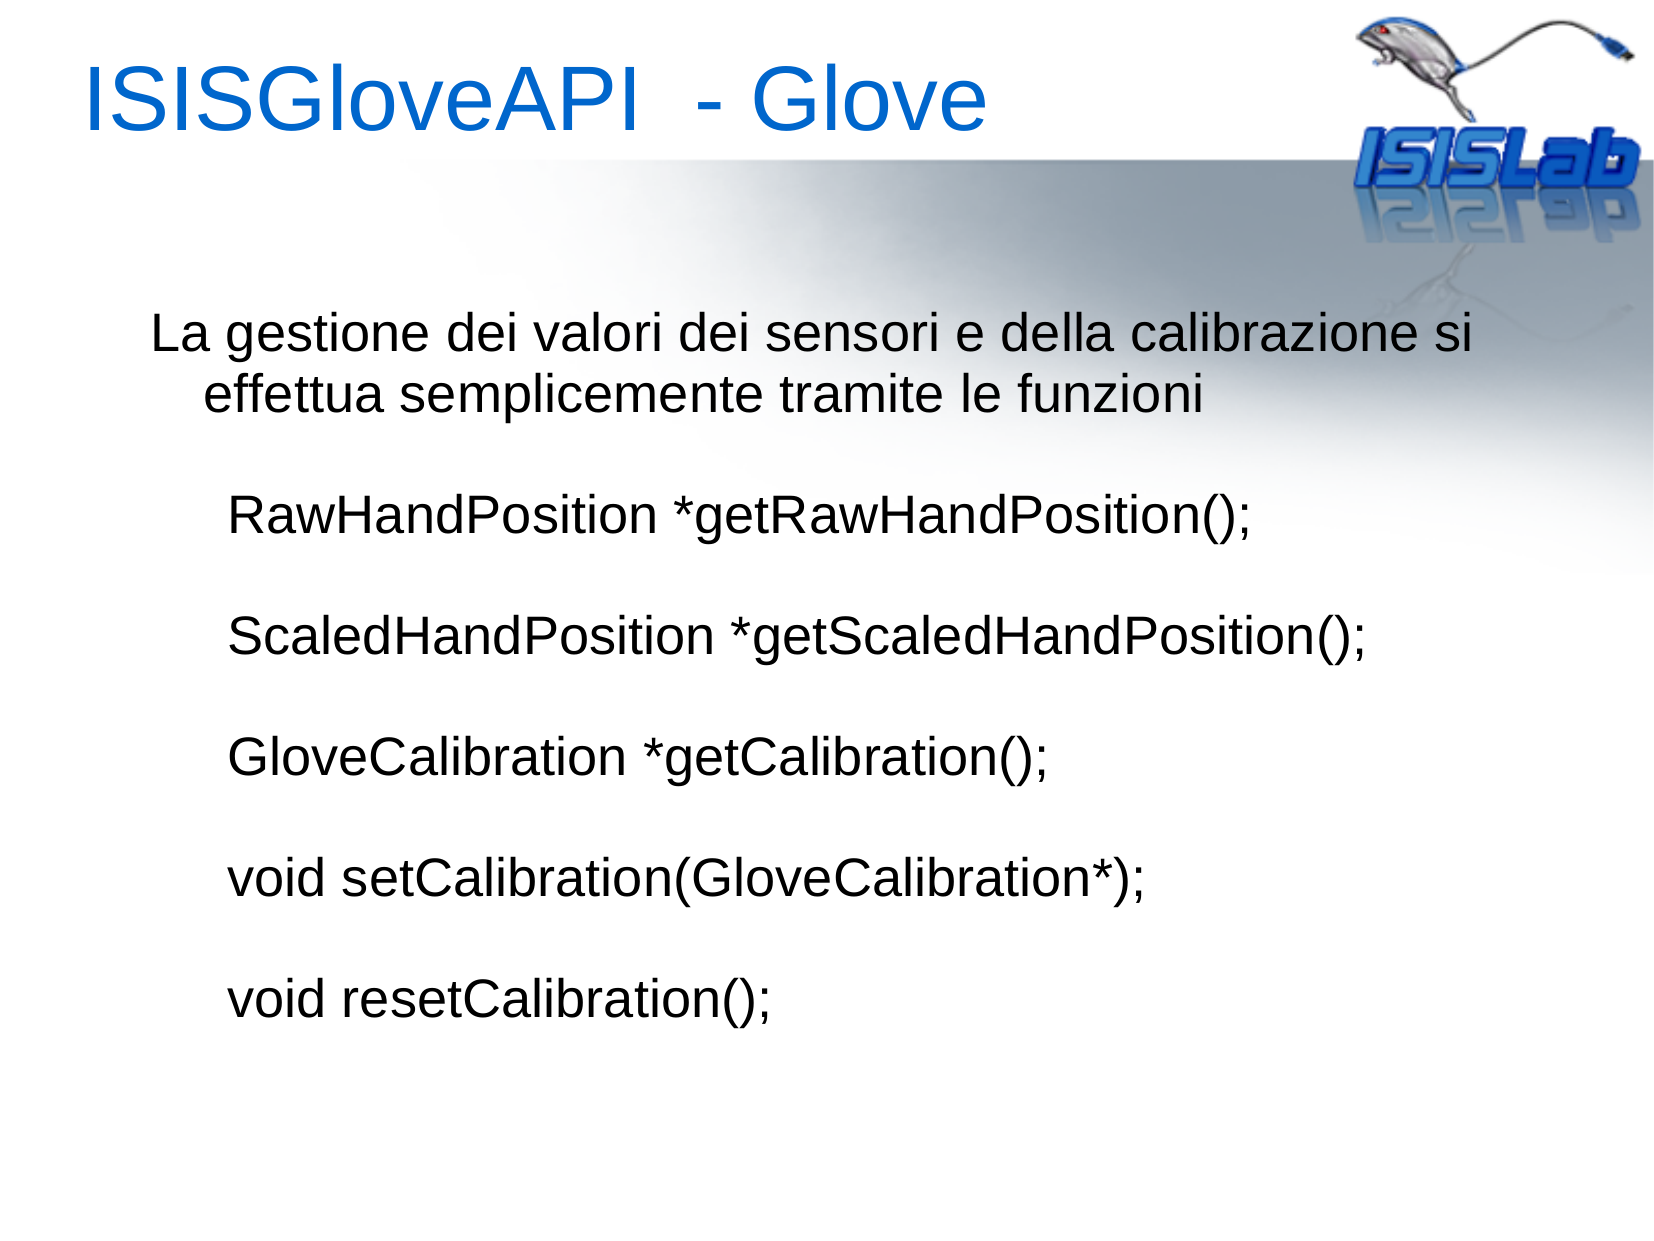

# ISISGloveAPI - Glove
La gestione dei valori dei sensori e della calibrazione si effettua semplicemente tramite le funzioni
RawHandPosition *getRawHandPosition();
ScaledHandPosition *getScaledHandPosition();
GloveCalibration *getCalibration();
void setCalibration(GloveCalibration*);
void resetCalibration();